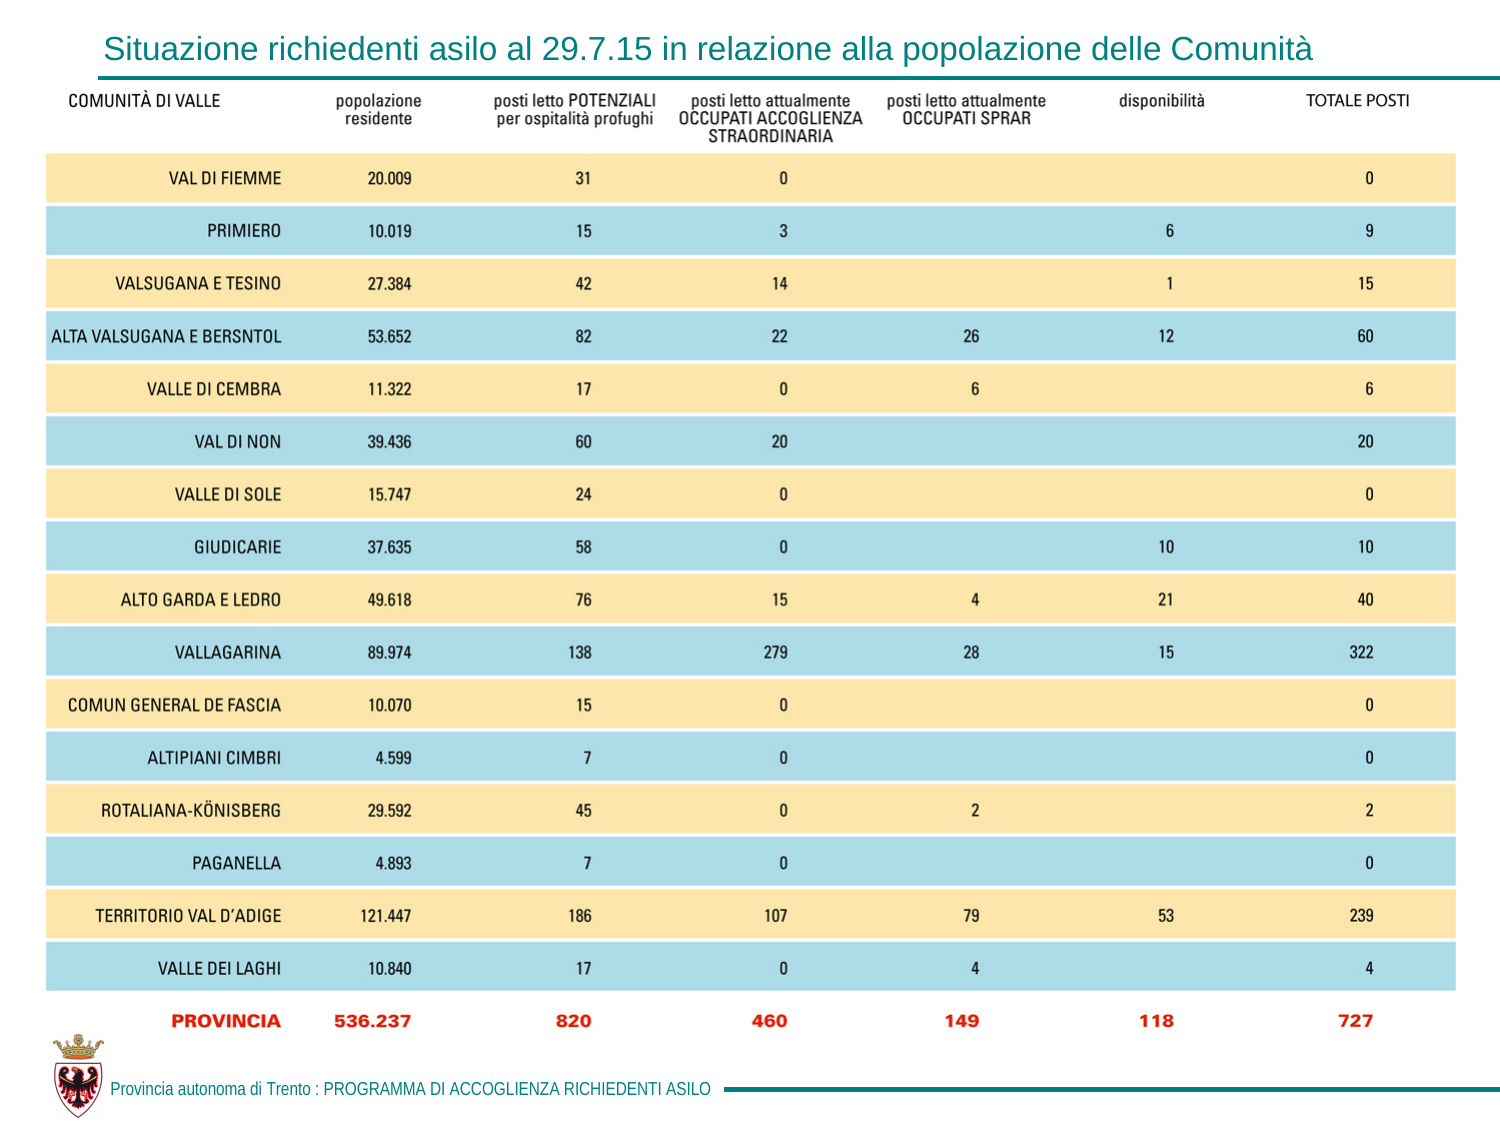

Situazione richiedenti asilo al 29.7.15 in relazione alla popolazione delle Comunità
Provincia autonoma di Trento : PROGRAMMA DI ACCOGLIENZA RICHIEDENTI ASILO